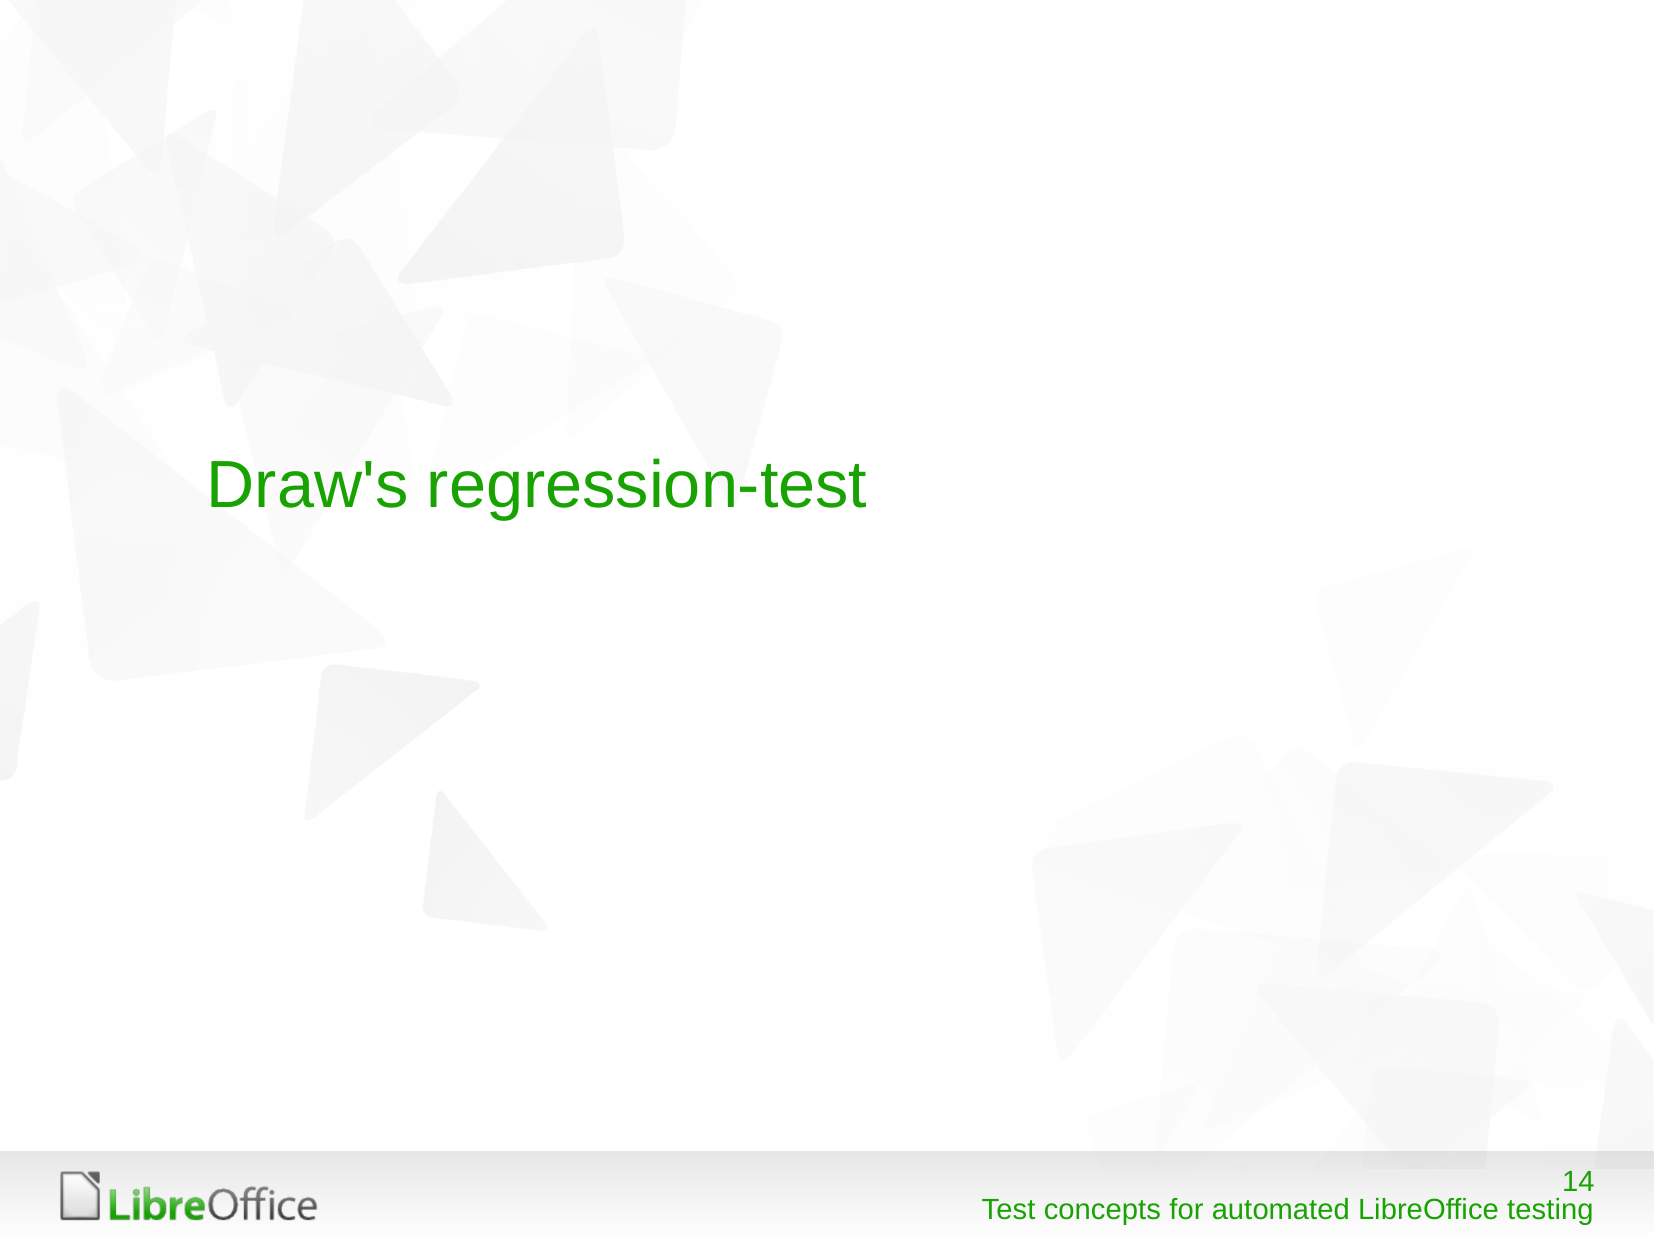

# Draw's regression-test
14
Test concepts for automated LibreOffice testing